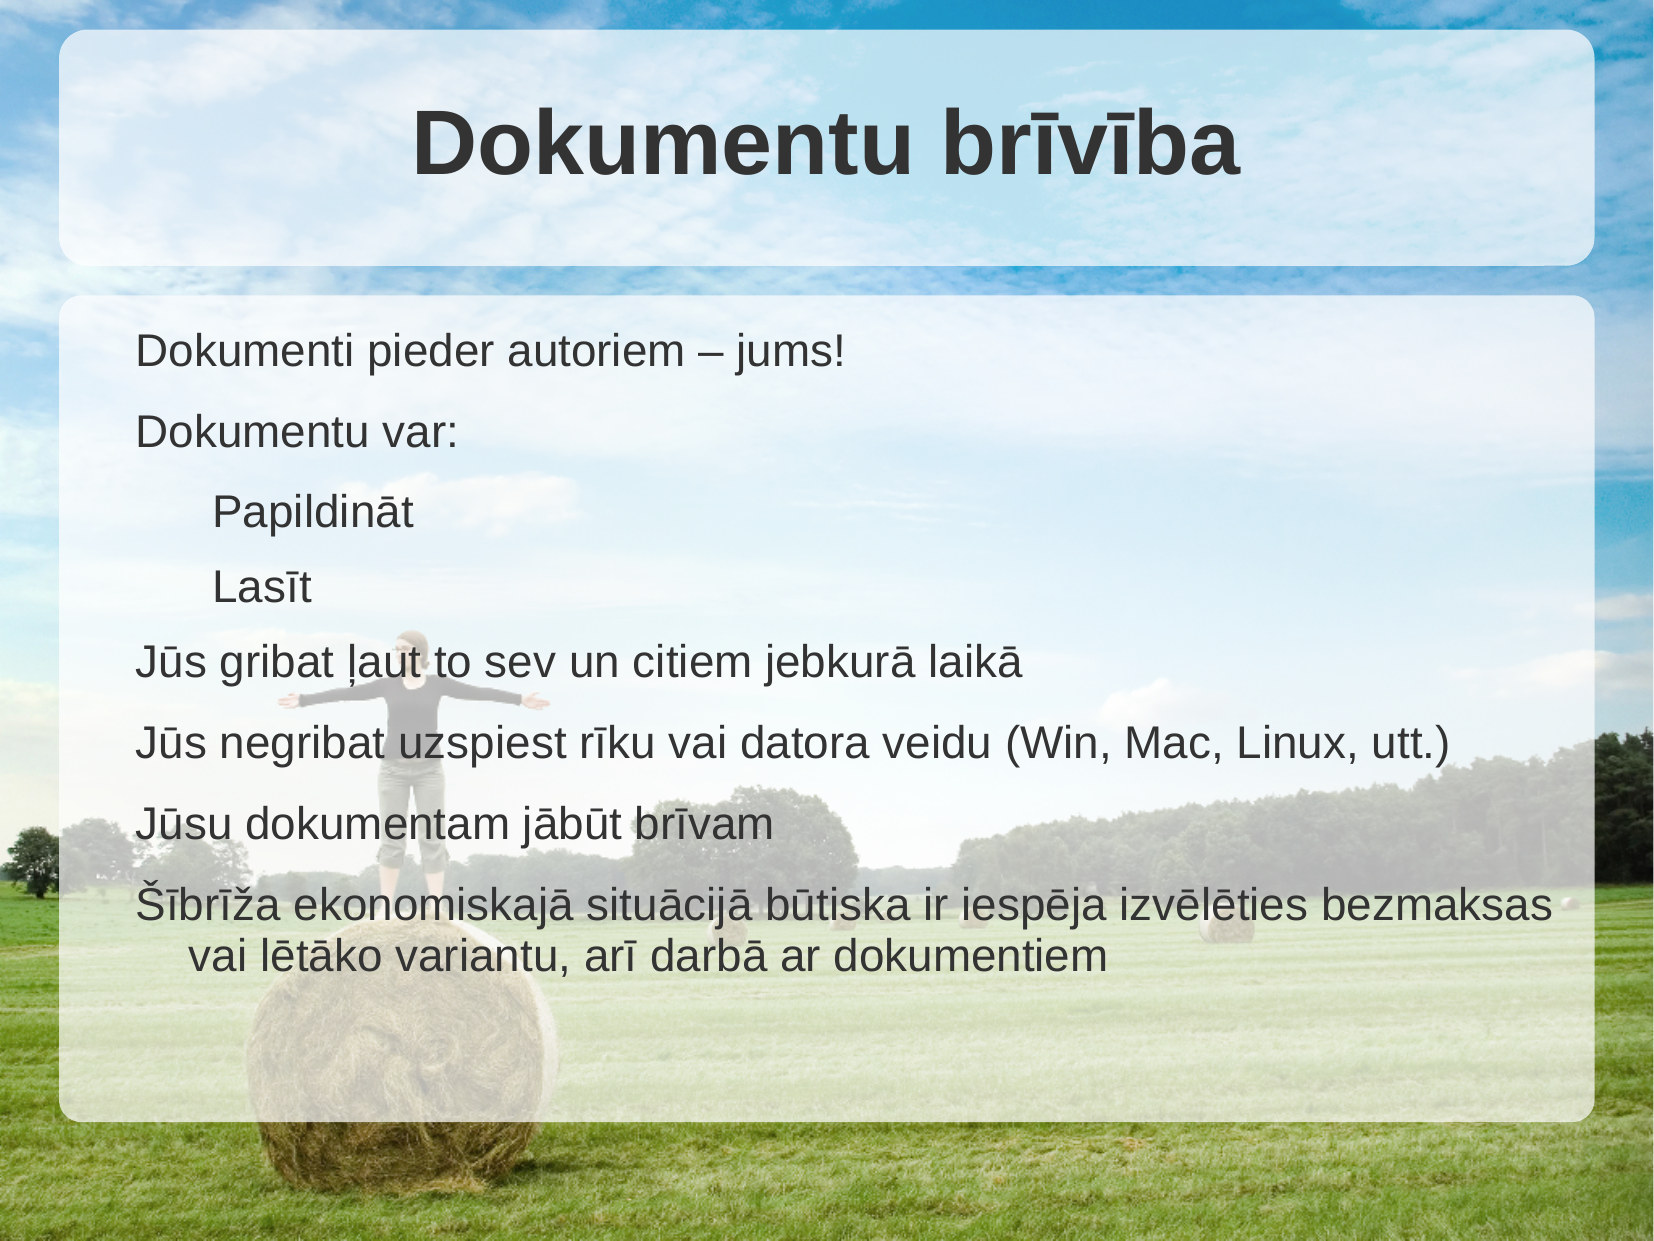

# Dokumentu brīvība
Dokumenti pieder autoriem – jums!
Dokumentu var:
Papildināt
Lasīt
Jūs gribat ļaut to sev un citiem jebkurā laikā
Jūs negribat uzspiest rīku vai datora veidu (Win, Mac, Linux, utt.)
Jūsu dokumentam jābūt brīvam
Šībrīža ekonomiskajā situācijā būtiska ir iespēja izvēlēties bezmaksas vai lētāko variantu, arī darbā ar dokumentiem